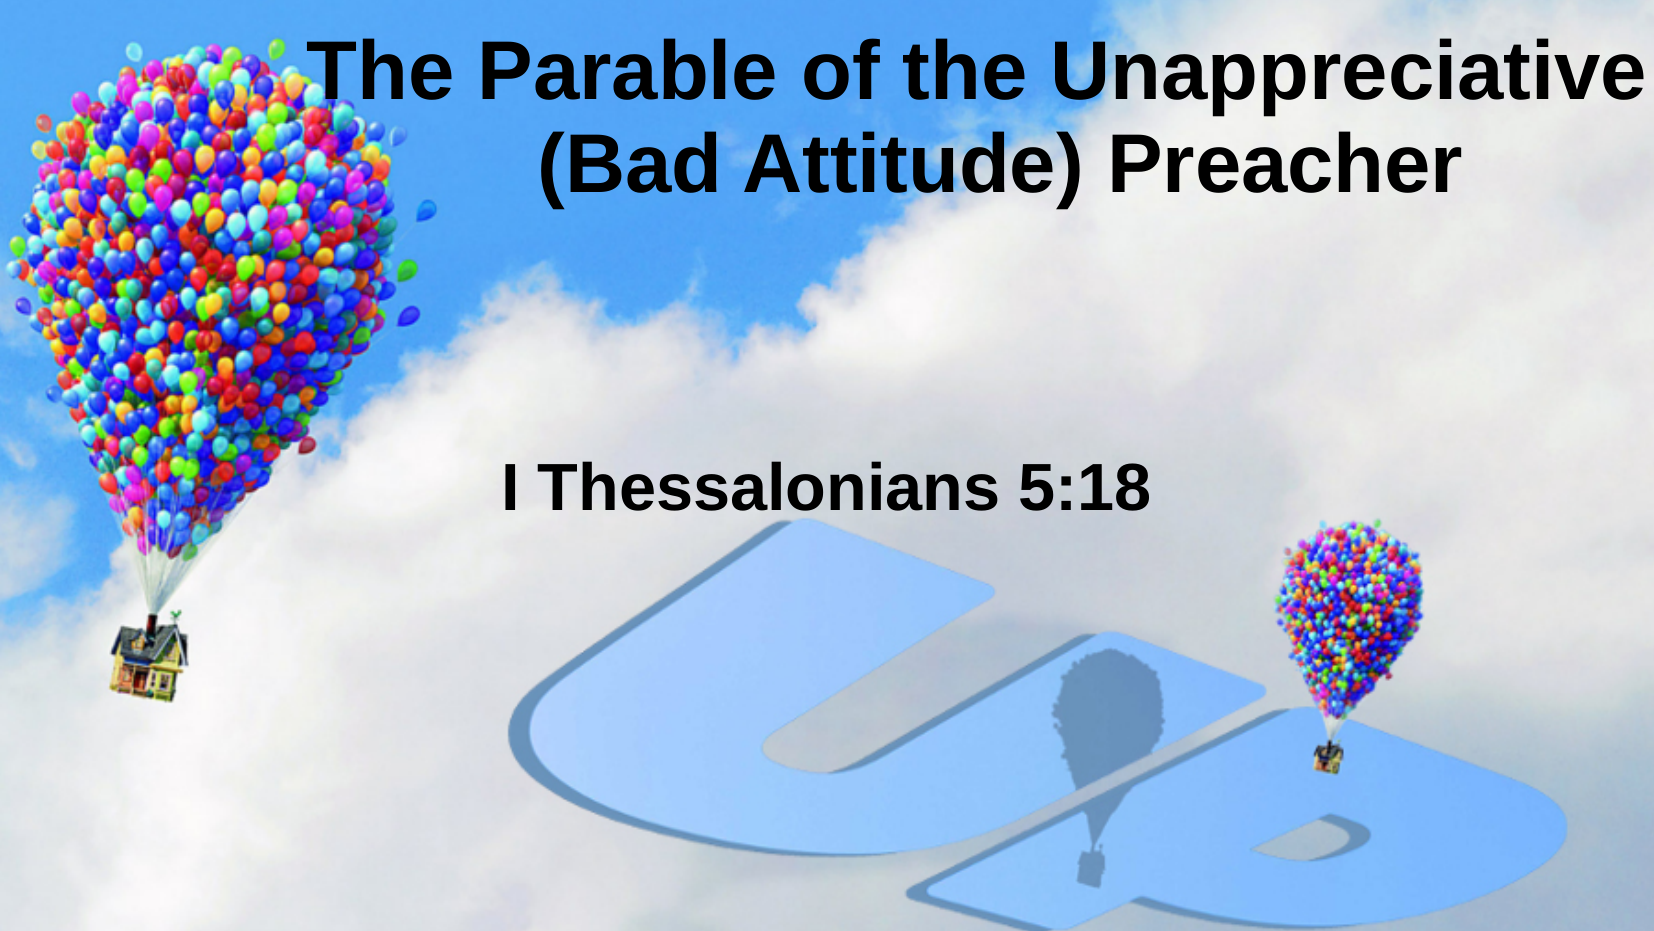

# The Parable of the Unappreciative (Bad Attitude) Preacher
I Thessalonians 5:18